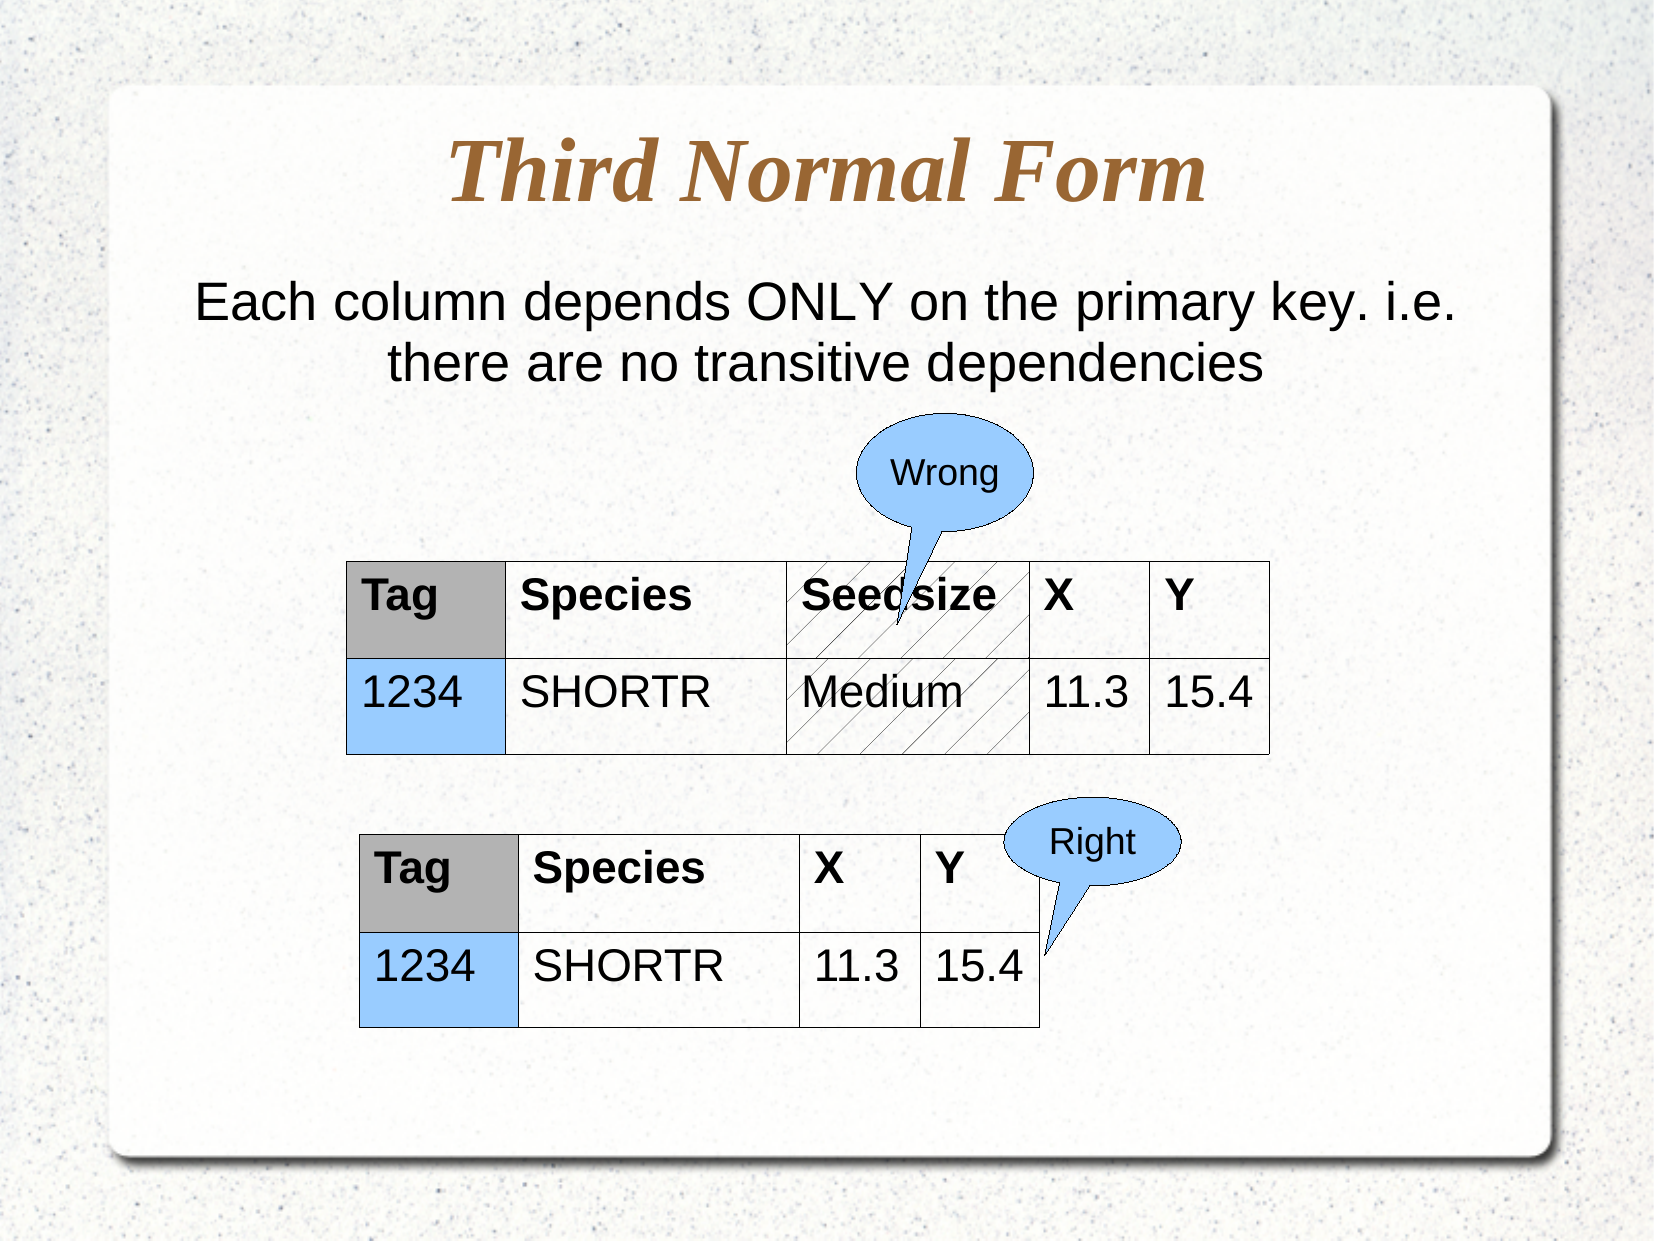

# Third Normal Form
Each column depends ONLY on the primary key. i.e. there are no transitive dependencies
Wrong
| Tag | Species | Seedsize | X | Y |
| --- | --- | --- | --- | --- |
| 1234 | SHORTR | Medium | 11.3 | 15.4 |
Right
| Tag | Species | X | Y |
| --- | --- | --- | --- |
| 1234 | SHORTR | 11.3 | 15.4 |